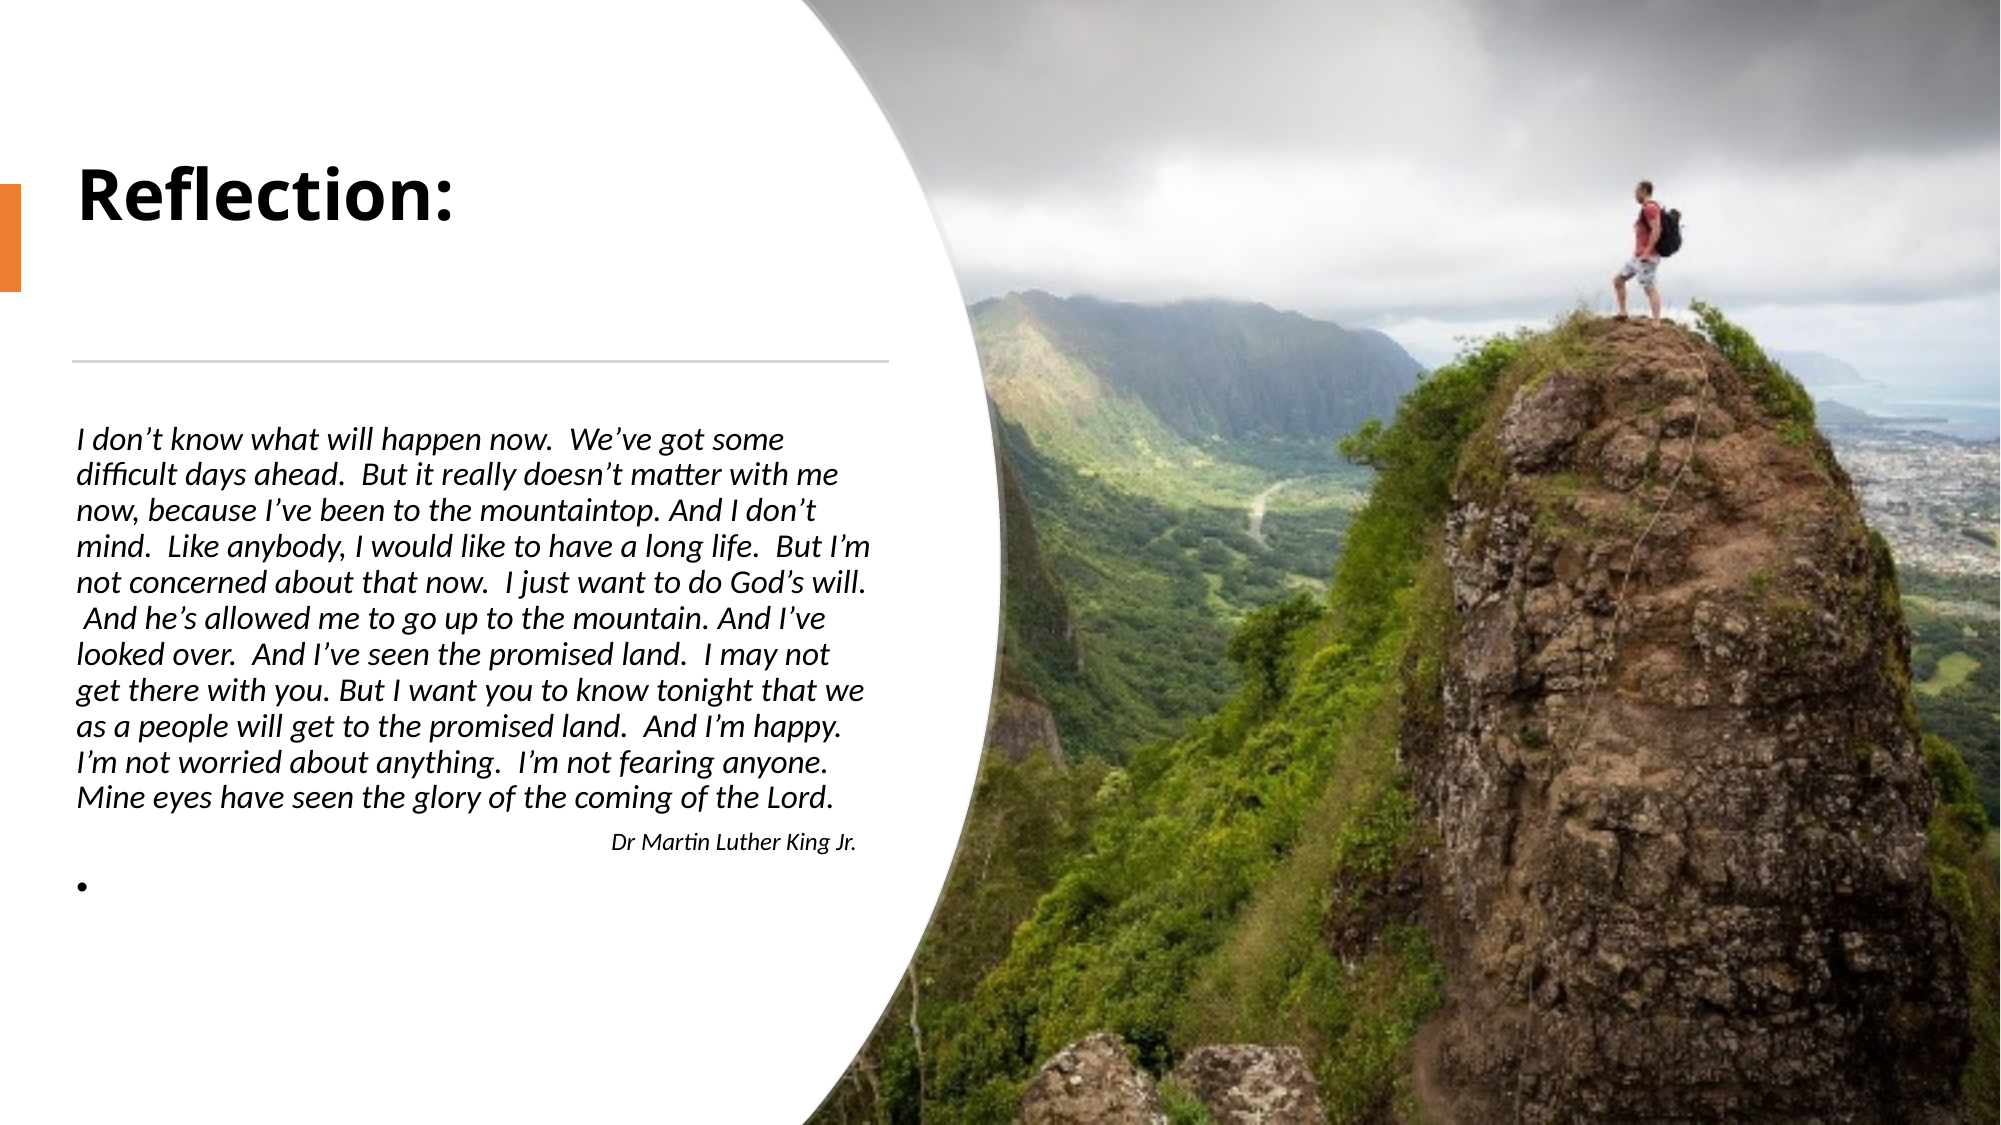

Reflection:
I don’t know what will happen now. We’ve got some difficult days ahead. But it really doesn’t matter with me now, because I’ve been to the mountaintop. And I don’t mind. Like anybody, I would like to have a long life. But I’m not concerned about that now. I just want to do God’s will. And he’s allowed me to go up to the mountain. And I’ve looked over. And I’ve seen the promised land. I may not get there with you. But I want you to know tonight that we as a people will get to the promised land. And I’m happy. I’m not worried about anything. I’m not fearing anyone. Mine eyes have seen the glory of the coming of the Lord.
 Dr Martin Luther King Jr.